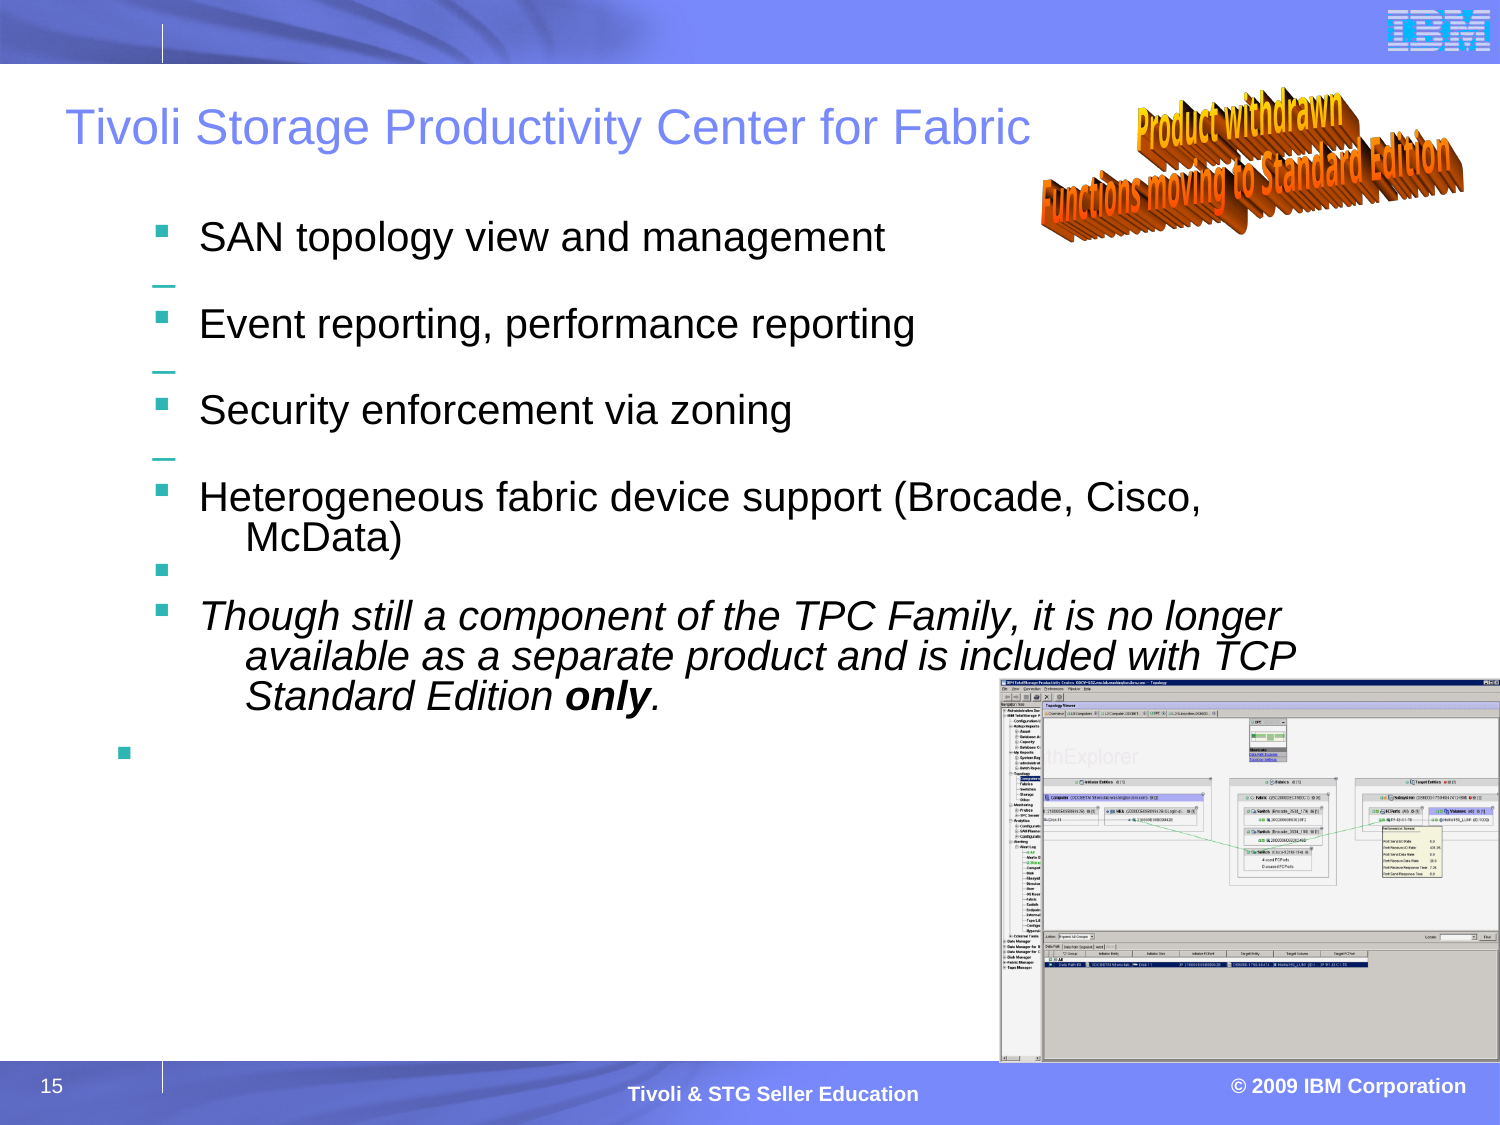

# Tivoli Storage Productivity Center for Fabric
Product withdrawn
Functions moving to Standard Edition
SAN topology view and management
Event reporting, performance reporting
Security enforcement via zoning
Heterogeneous fabric device support (Brocade, Cisco, McData)
Though still a component of the TPC Family, it is no longer available as a separate product and is included with TCP Standard Edition only.